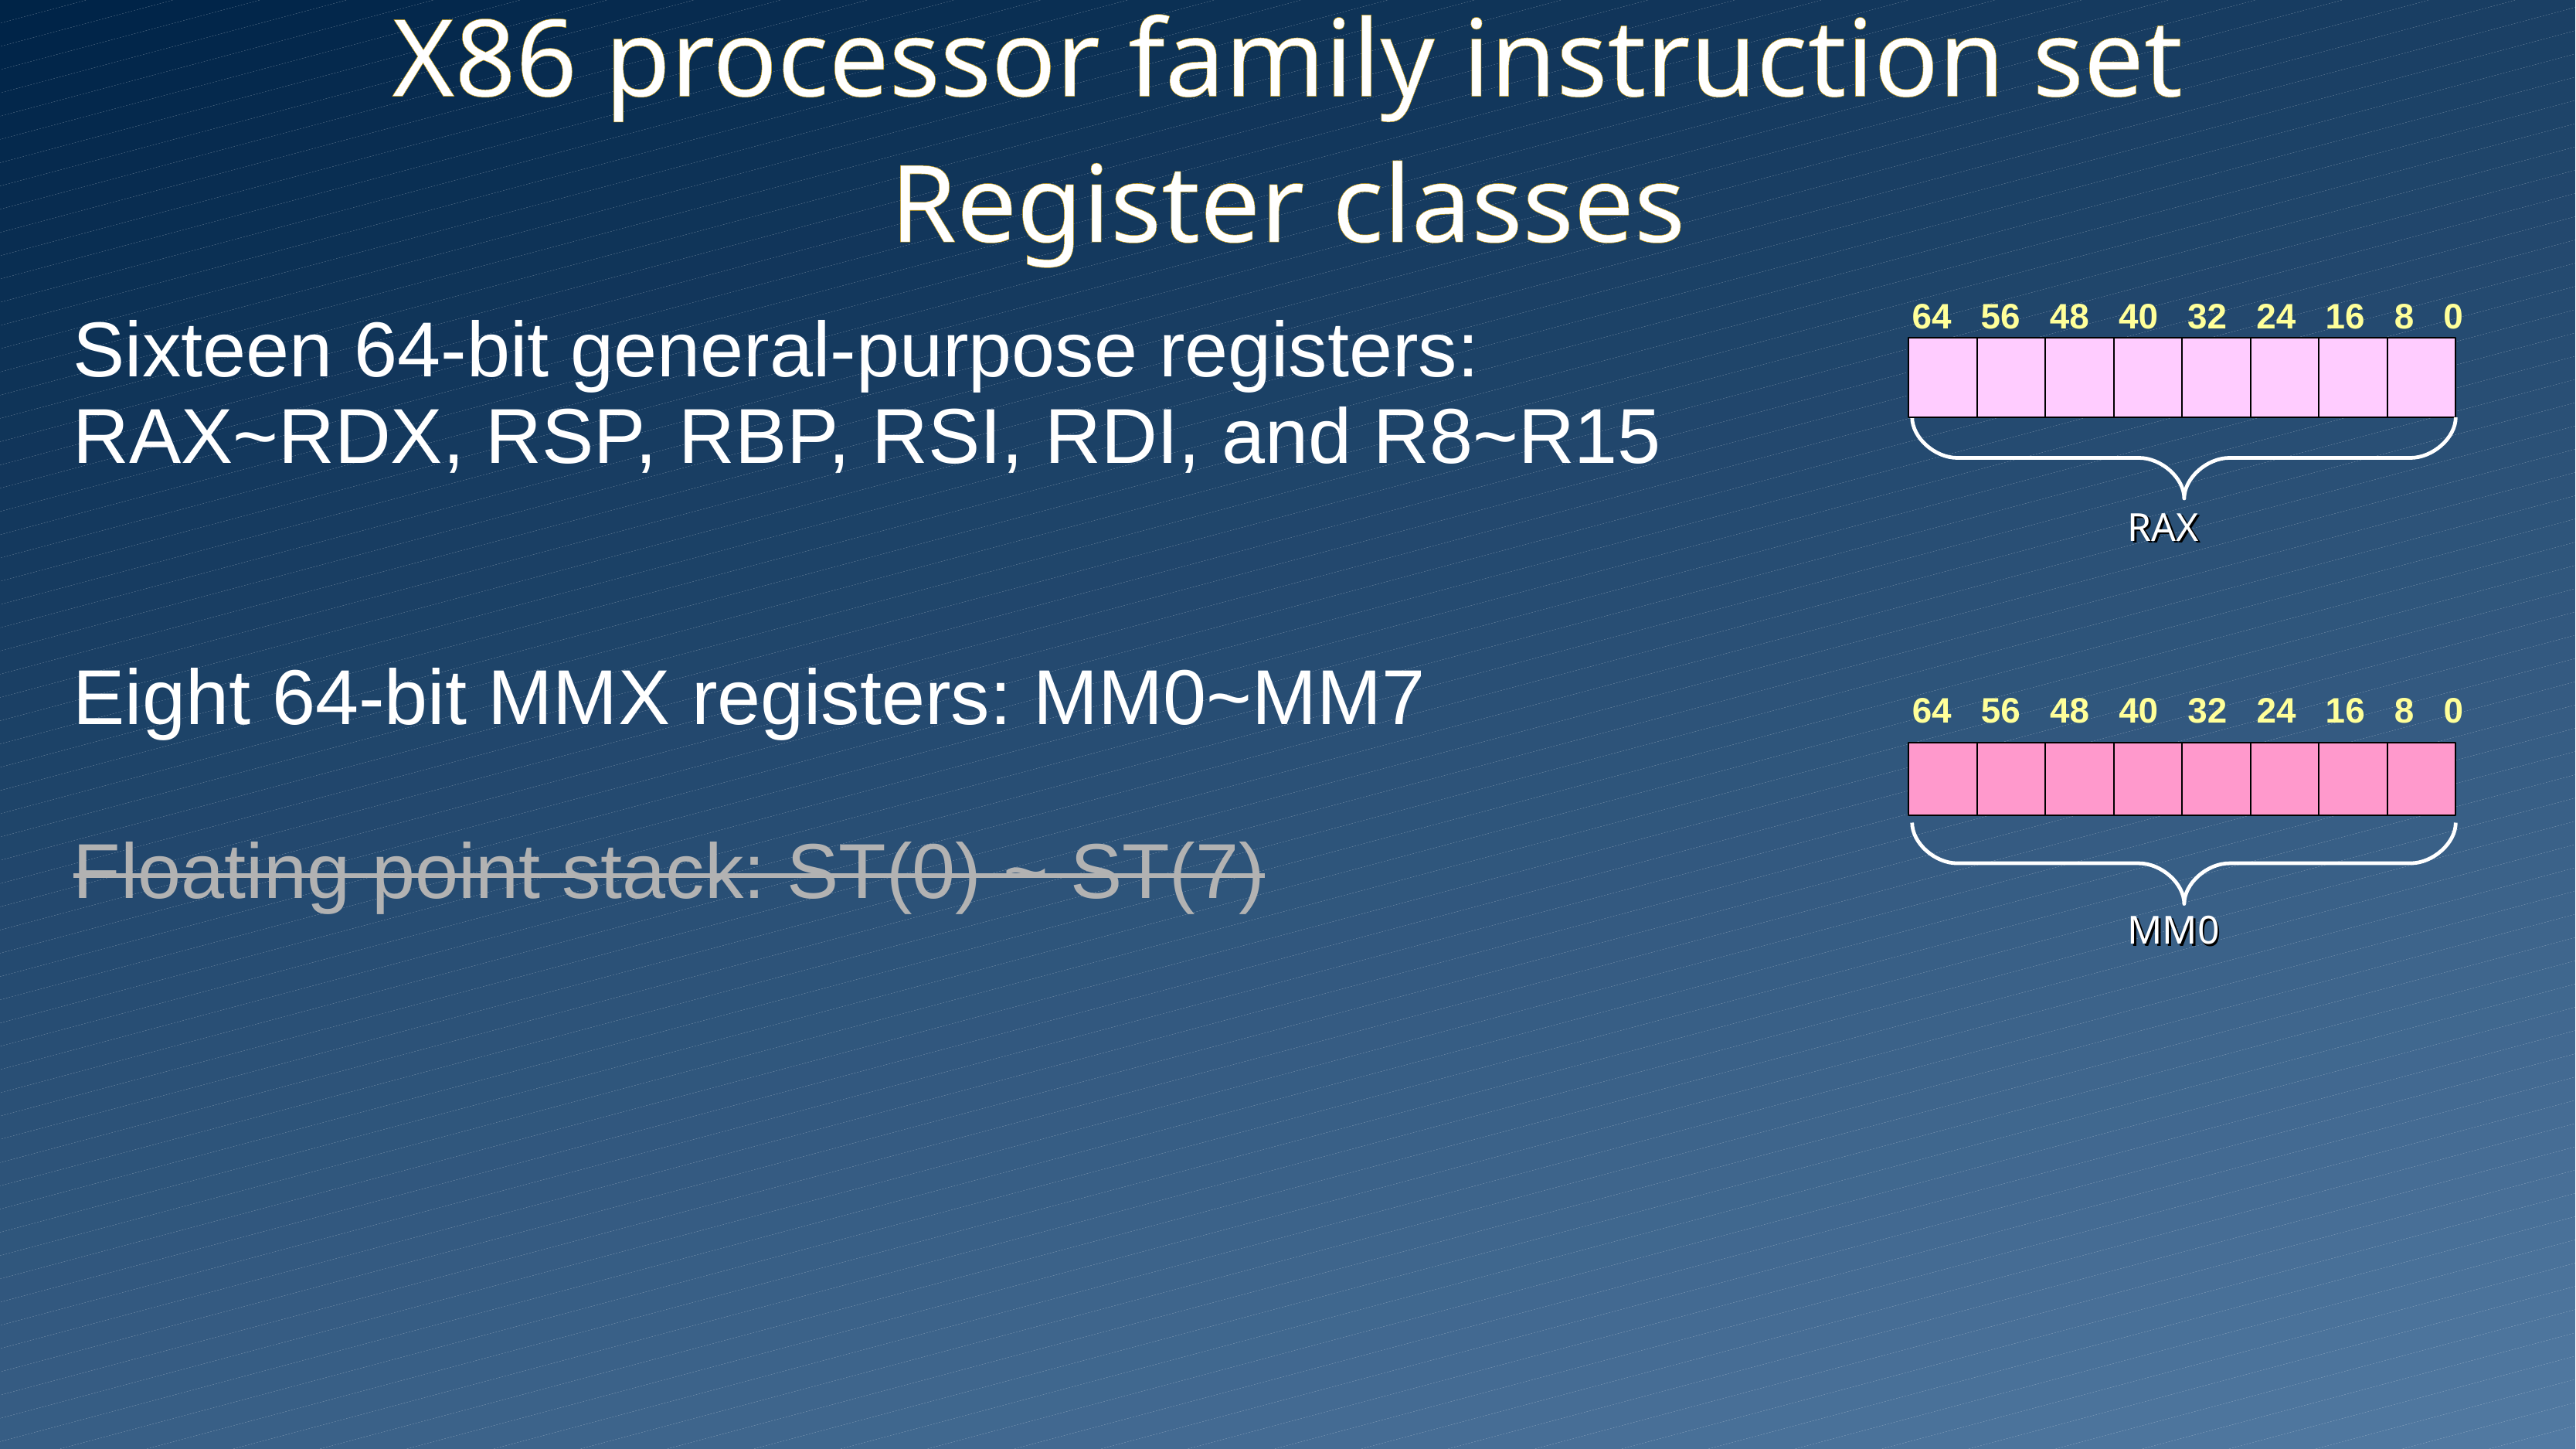

# X86 processor family instruction set Register classes
64 56 48 40 32 24 16 8 0
Sixteen 64-bit general-purpose registers:
RAX~RDX, RSP, RBP, RSI, RDI, and R8~R15
Eight 64-bit MMX registers: MM0~MM7
Floating point stack: ST(0) ~ ST(7)
 RAX
64 56 48 40 32 24 16 8 0
 MM0